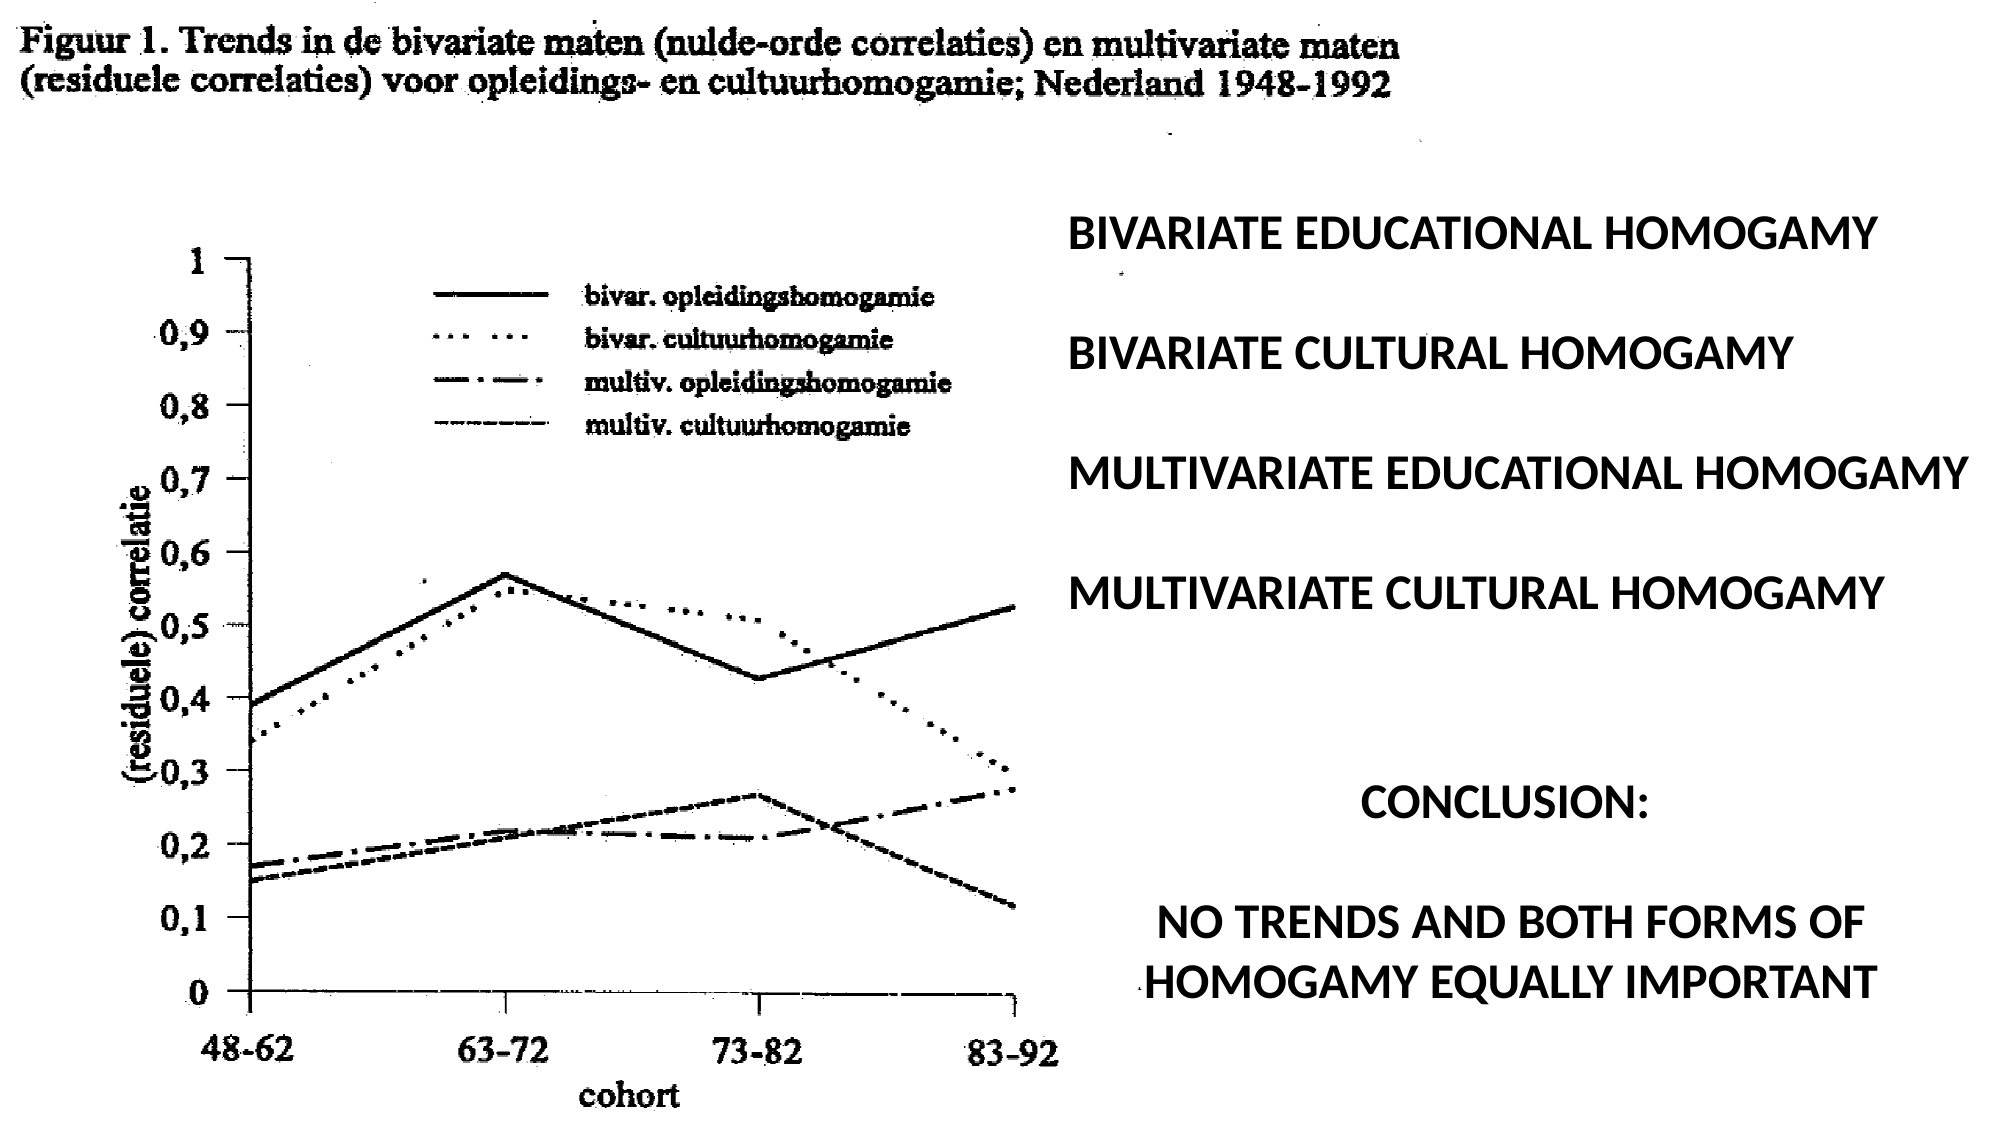

BIVARIATE EDUCATIONAL HOMOGAMY
BIVARIATE CULTURAL HOMOGAMY
MULTIVARIATE EDUCATIONAL HOMOGAMY
MULTIVARIATE CULTURAL HOMOGAMY
CONCLUSION:
NO TRENDS AND BOTH FORMS OF HOMOGAMY EQUALLY IMPORTANT